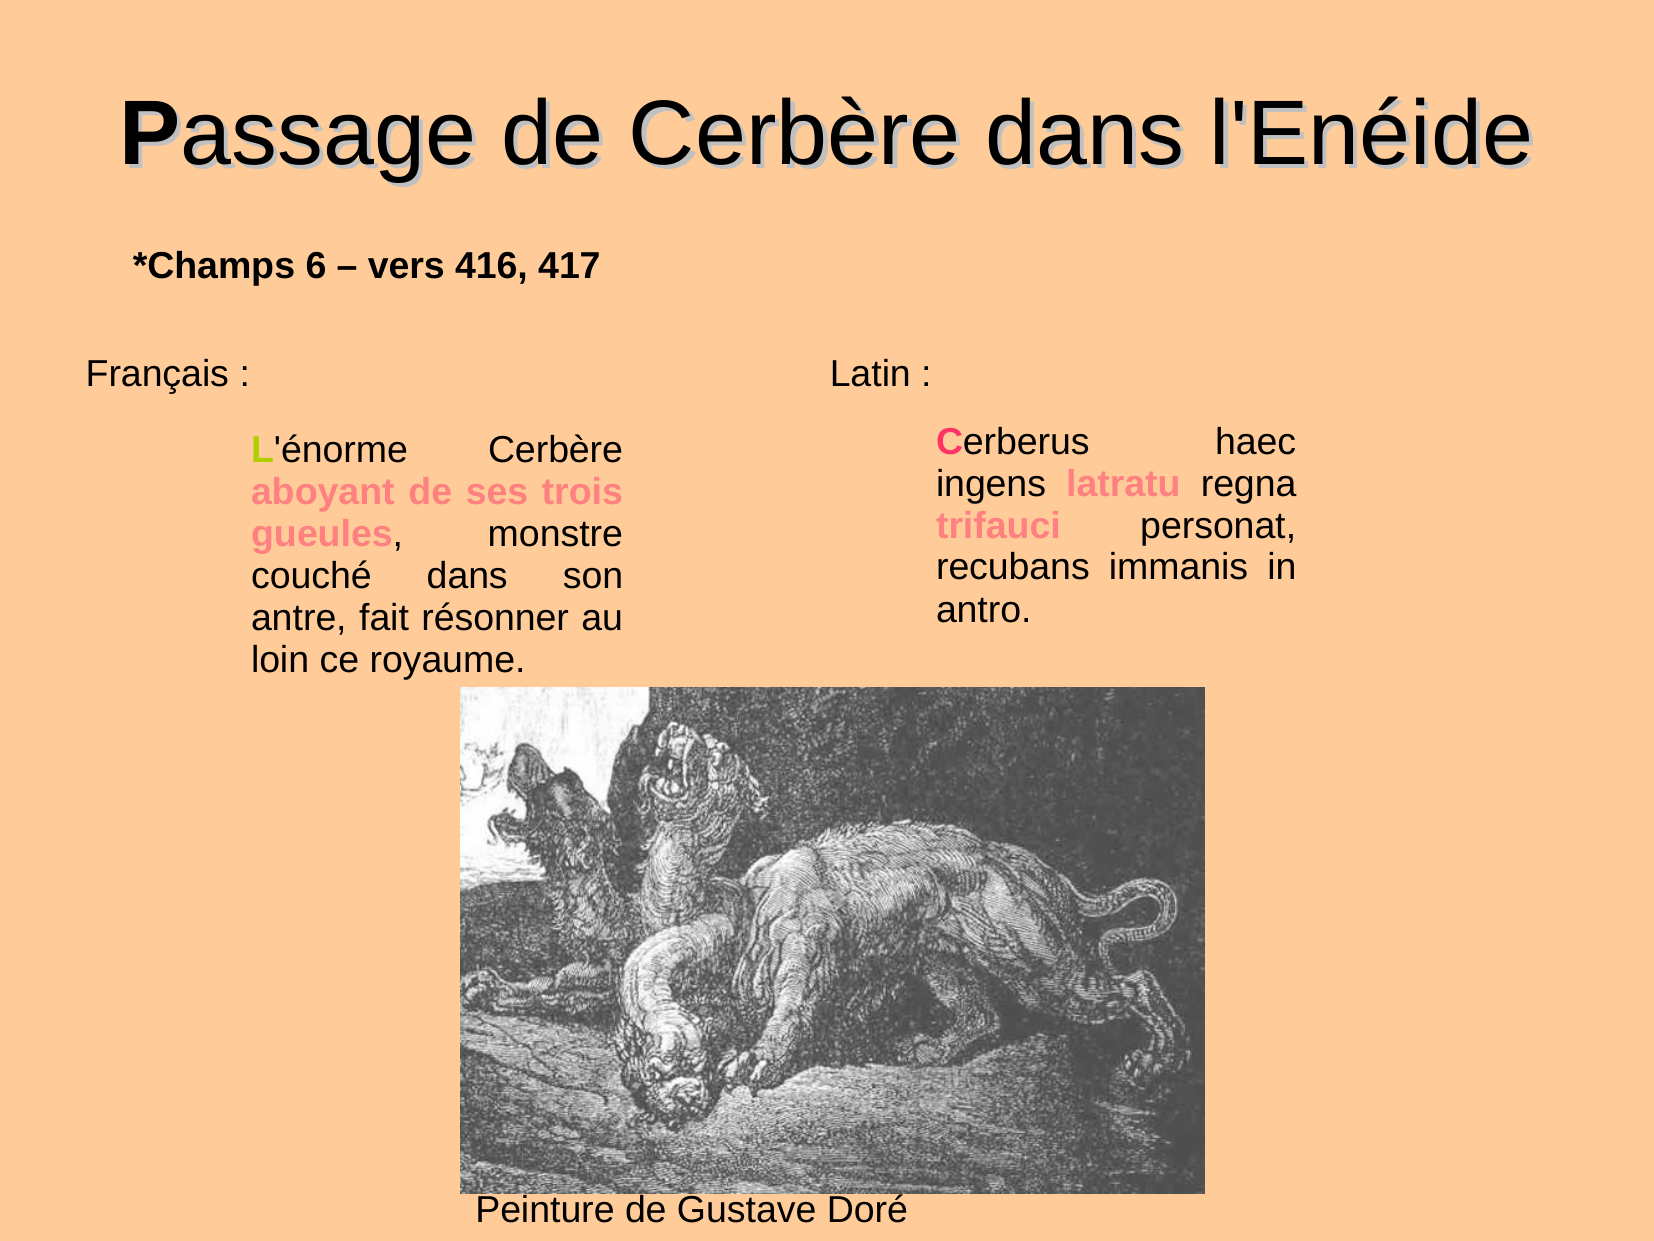

# Passage de Cerbère dans l'Enéide
*Champs 6 – vers 416, 417
Français :
Latin :
Cerberus haec ingens latratu regna trifauci personat, recubans immanis in antro.
L'énorme Cerbère aboyant de ses trois gueules, monstre couché dans son antre, fait résonner au loin ce royaume.
Peinture de Gustave Doré